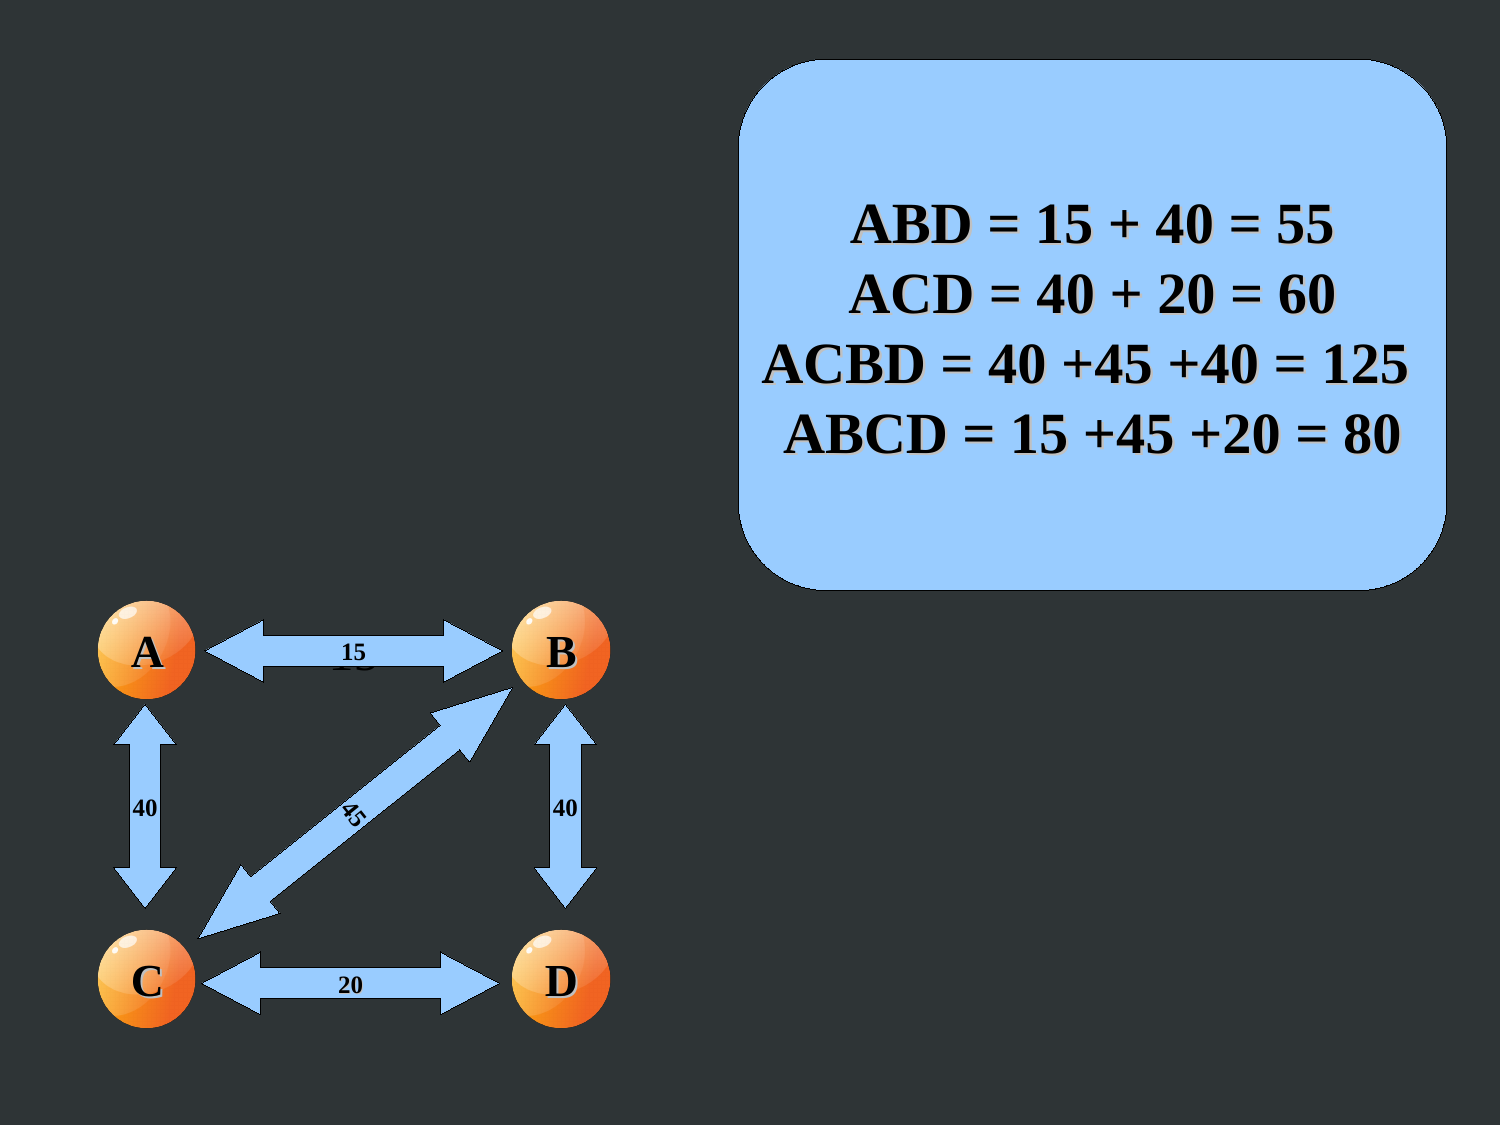

ABD = 15 + 40 = 55
ACD = 40 + 20 = 60
ACBD = 40 +45 +40 = 125
ABCD = 15 +45 +20 = 80
А
B
45
15
15
40
40
C
D
20